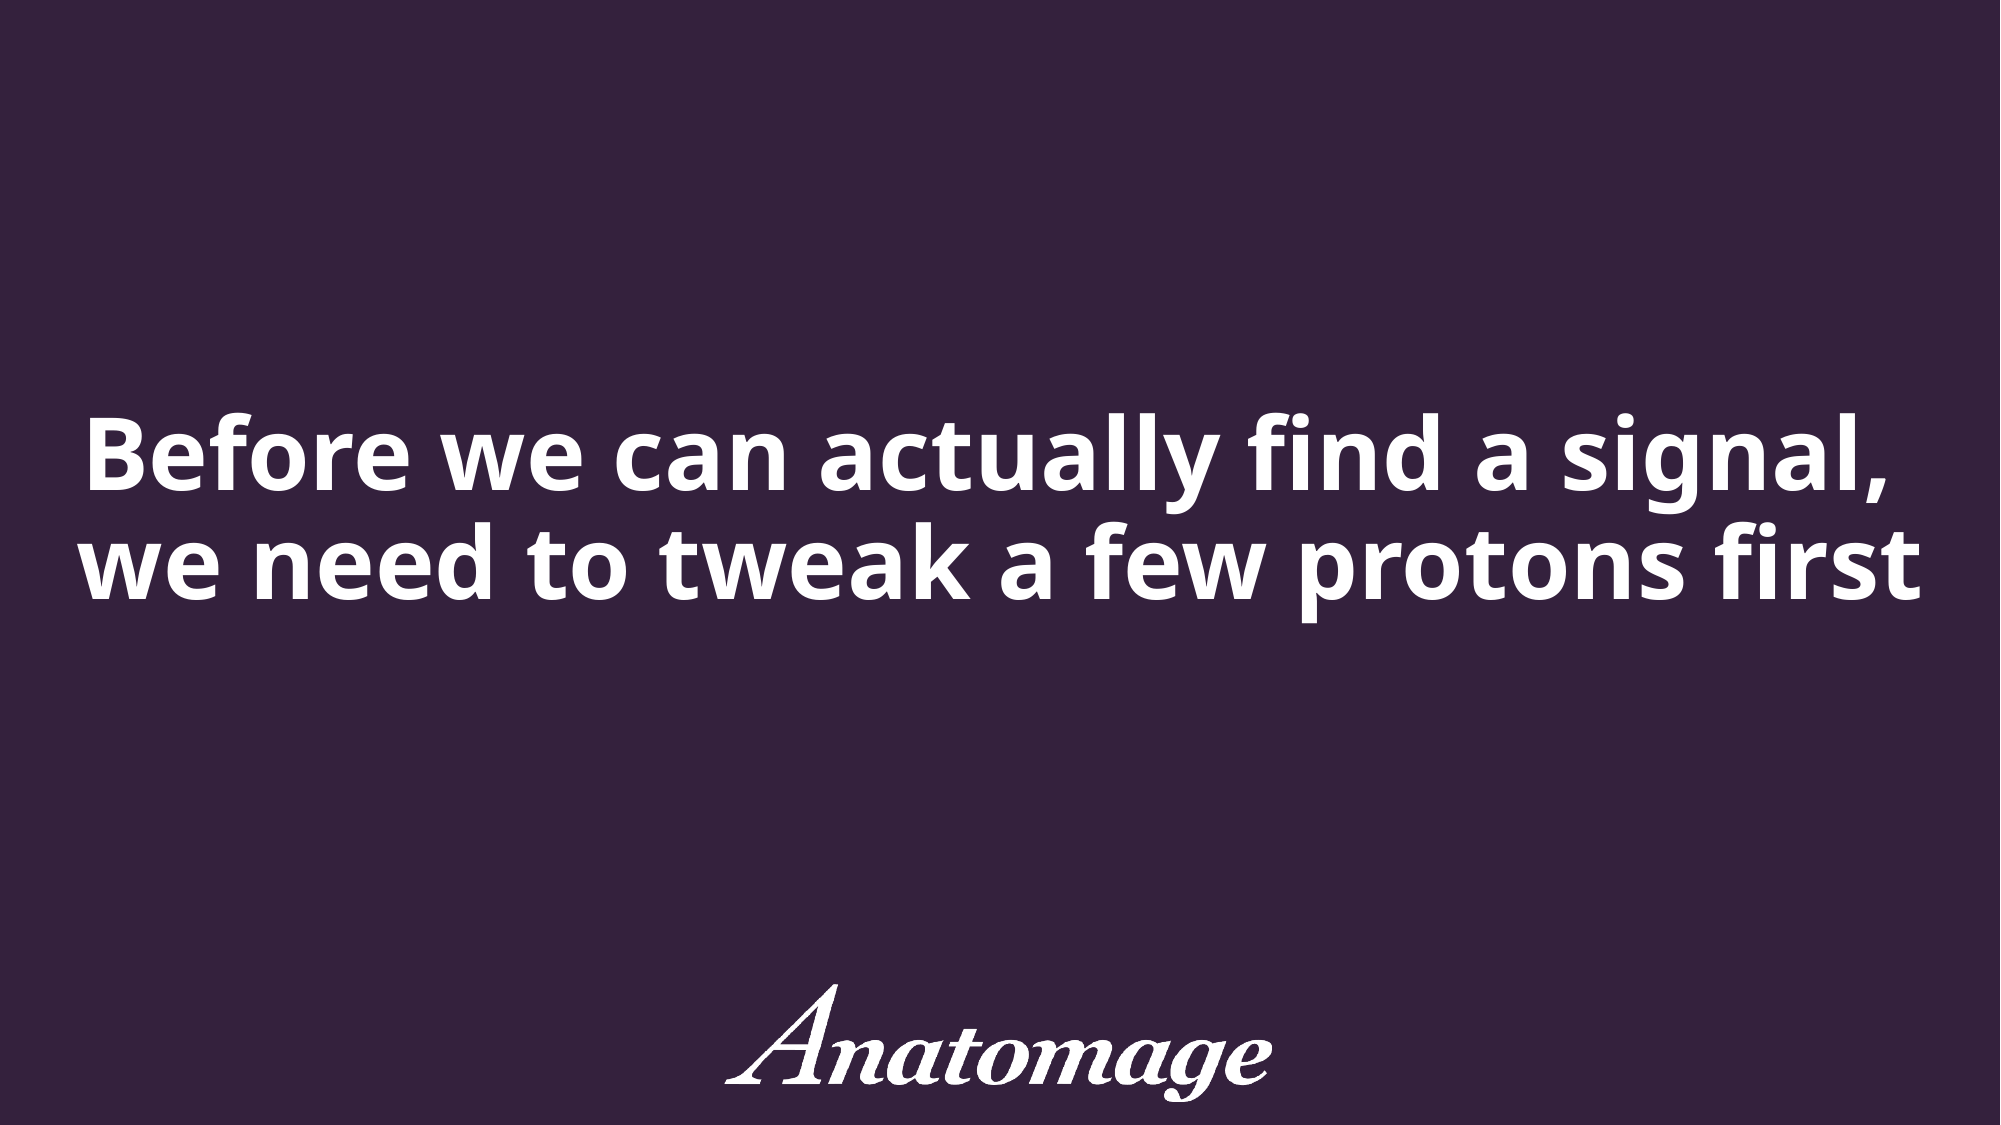

Before we can actually find a signal,
we need to tweak a few protons first